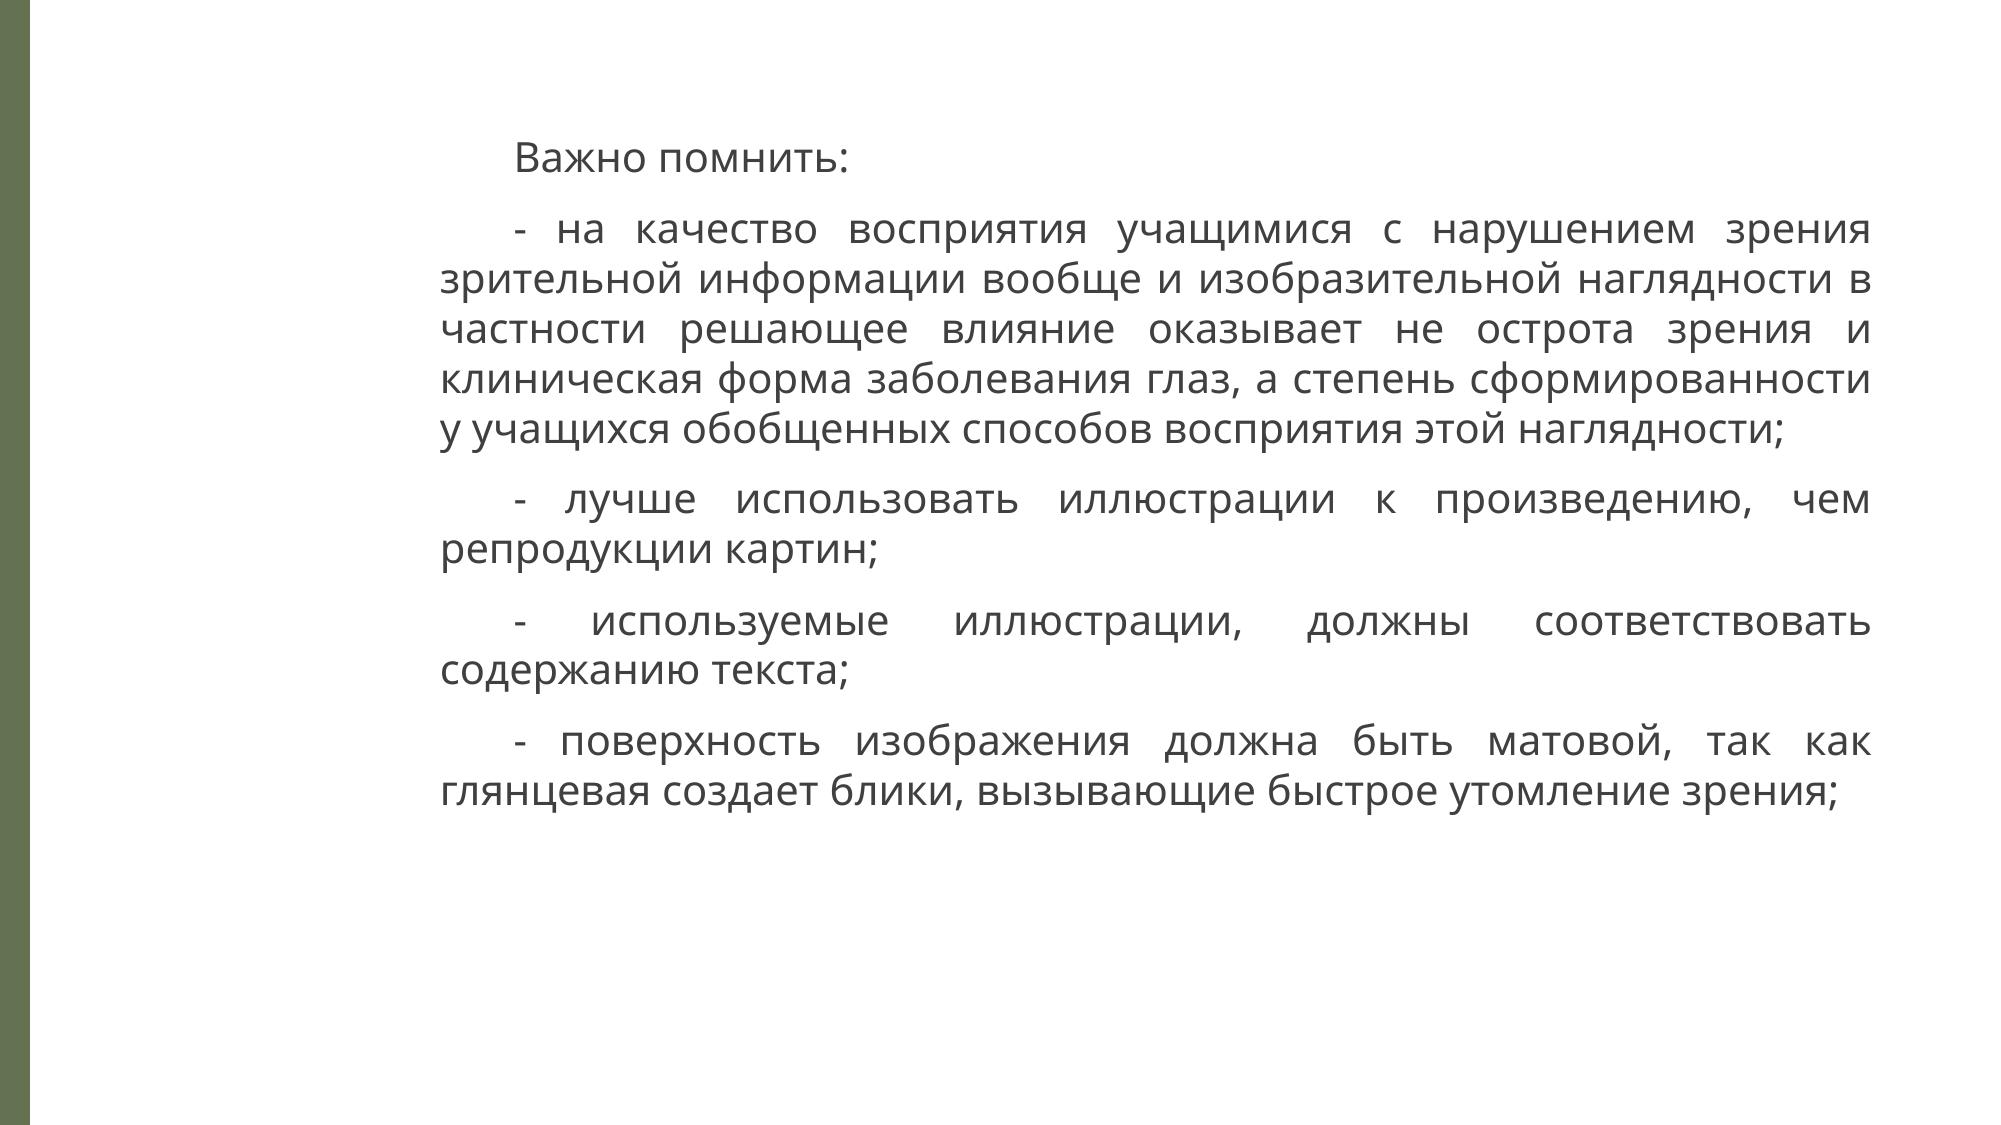

# Важно помнить:
	- на качество восприятия учащимися с нарушением зрения зрительной информации вообще и изобразительной наглядности в частности решающее влияние оказывает не острота зрения и клиническая форма заболевания глаз, а степень сформированности у учащихся обобщенных способов восприятия этой наглядности;
	- лучше использовать иллюстрации к произведению, чем репродукции картин;
	- используемые иллюстрации, должны соответствовать содержанию текста;
	- поверхность изображения должна быть матовой, так как глянцевая создает блики, вызывающие быстрое утомление зрения;